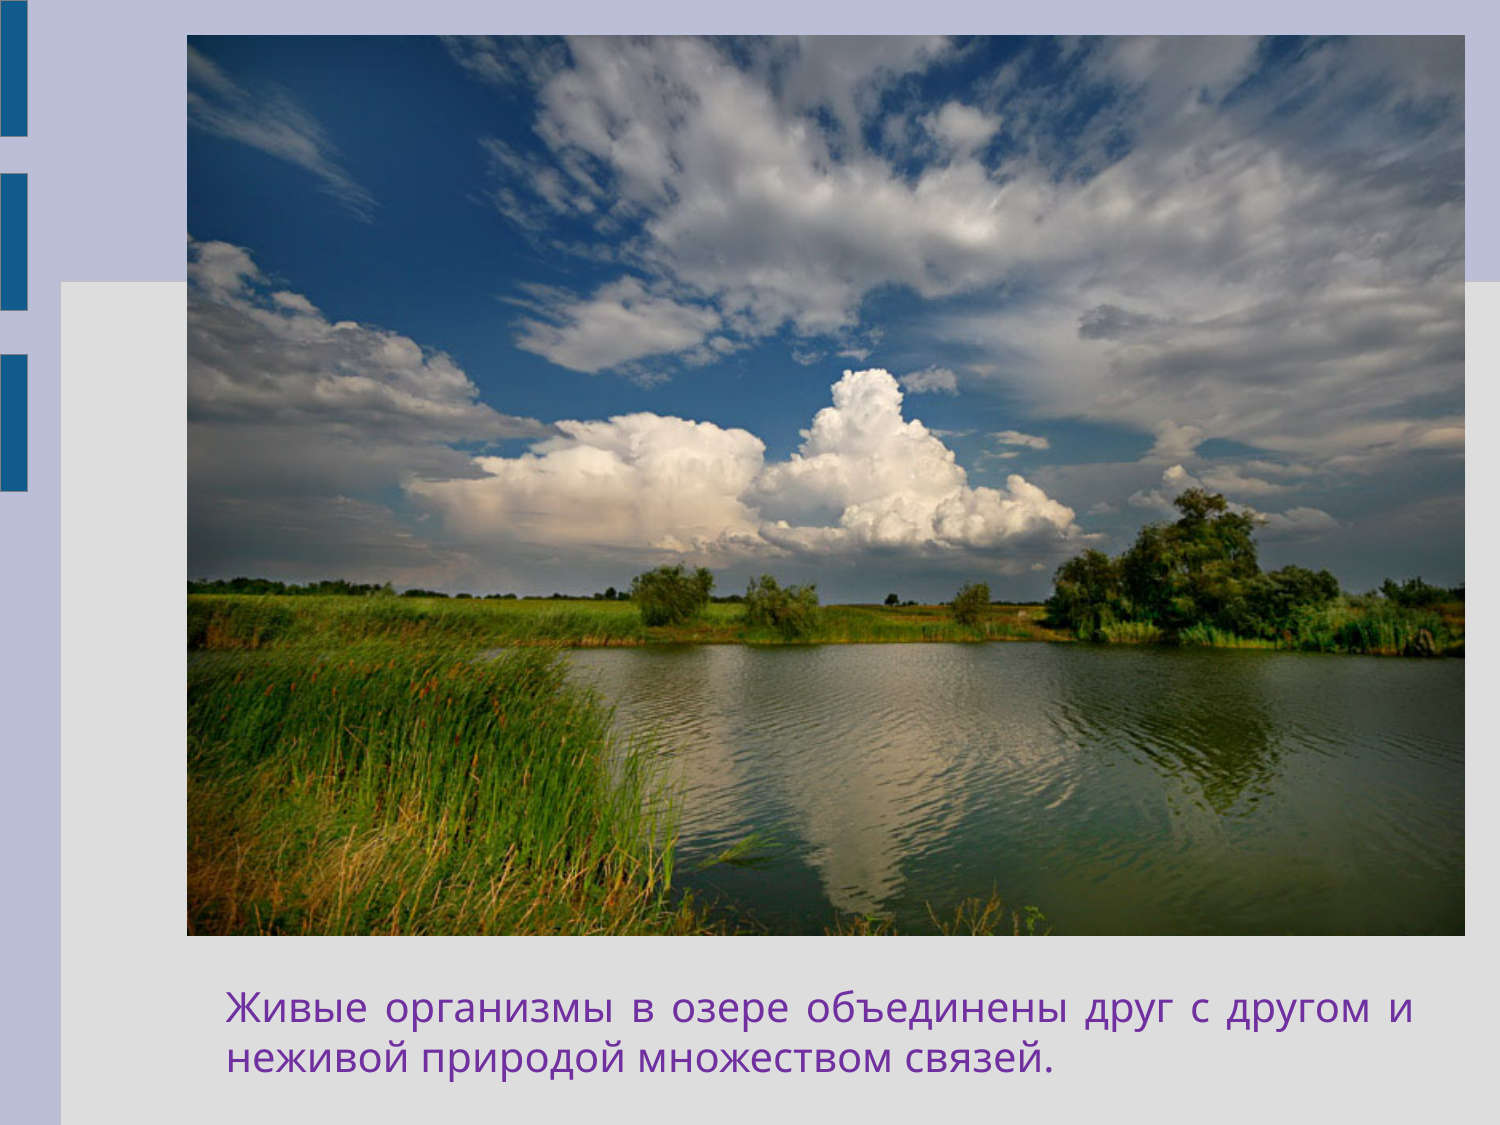

Живые организмы в озере объединены друг с другом и неживой природой множеством связей.